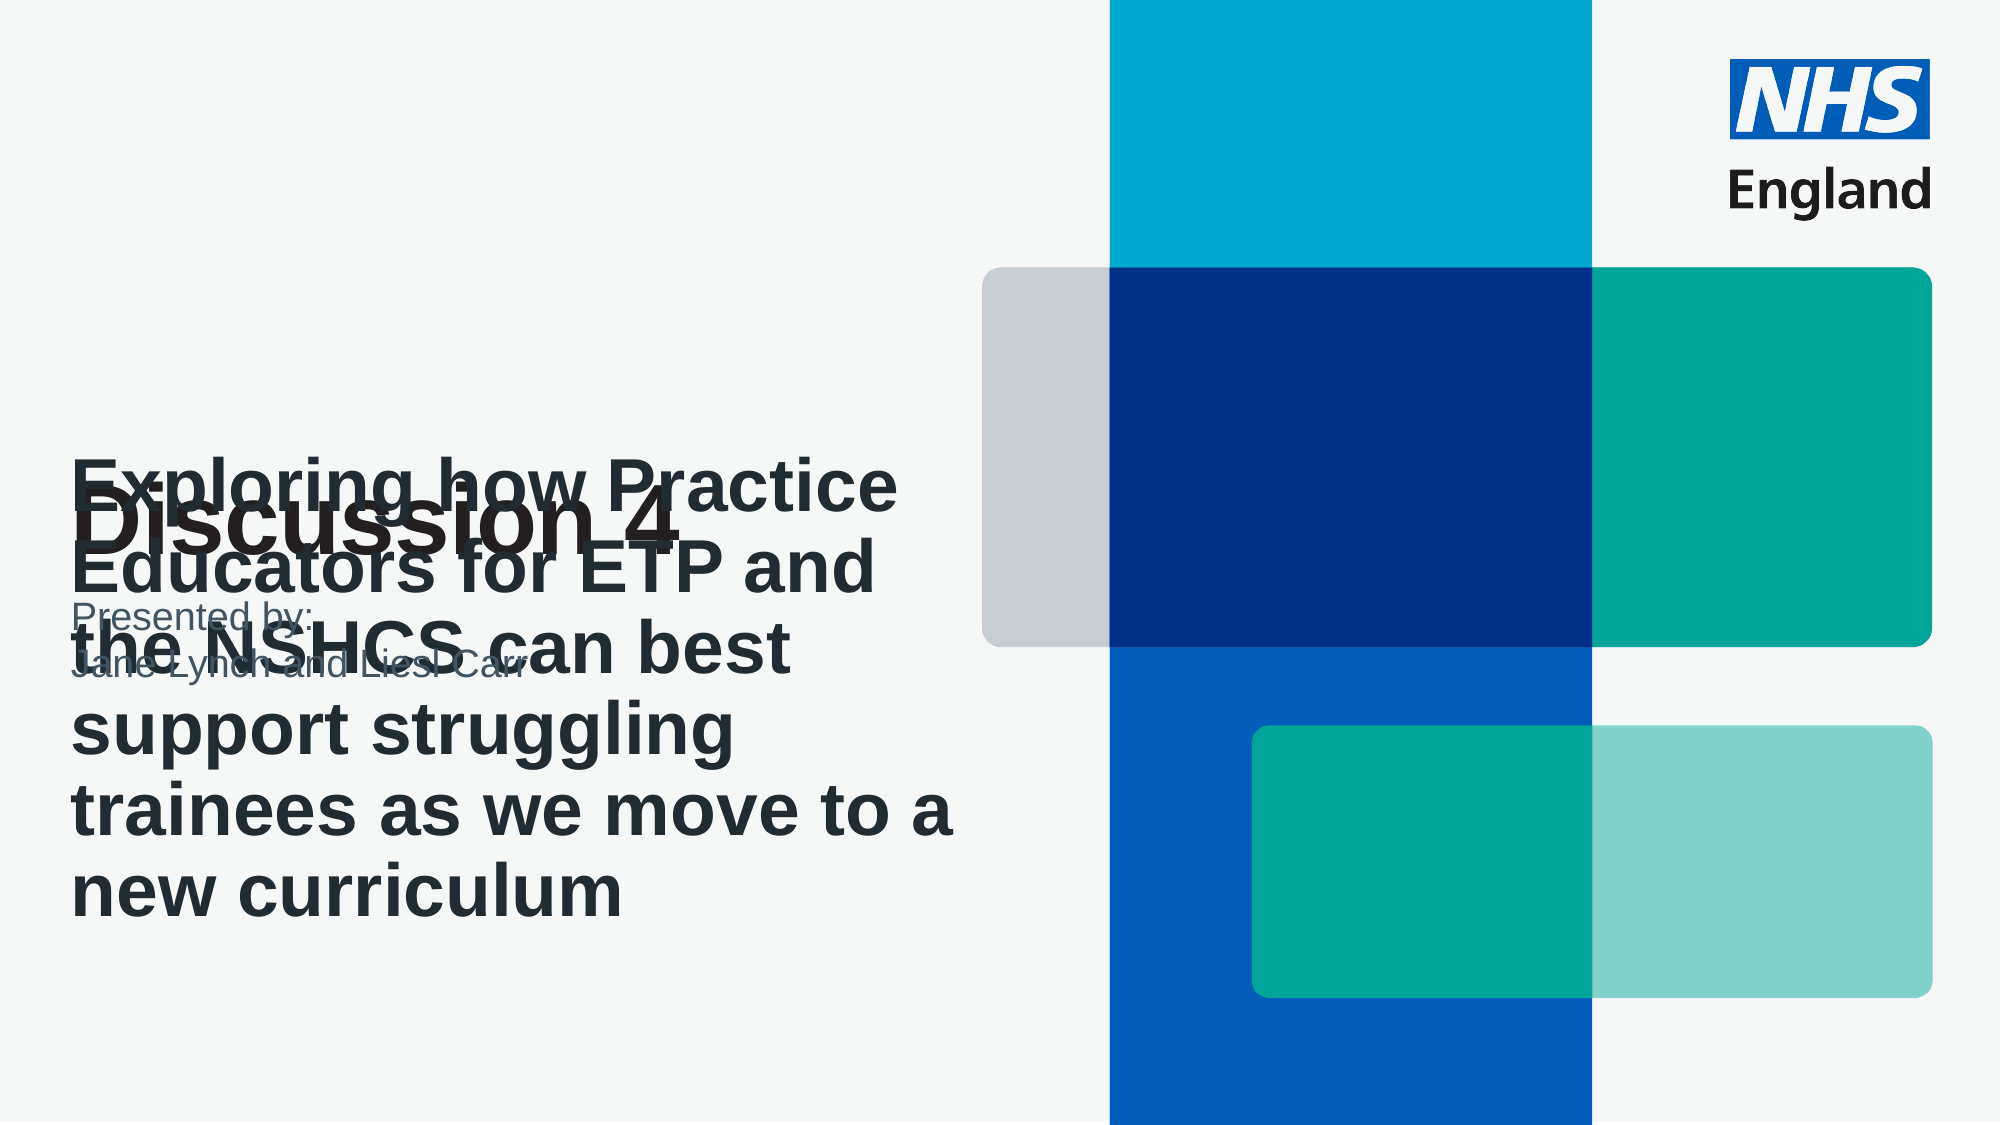

# Discussion 4
Exploring how Practice Educators for ETP and the NSHCS can best support struggling trainees as we move to a new curriculum
Presented by:
Jane Lynch and Liesl Carr